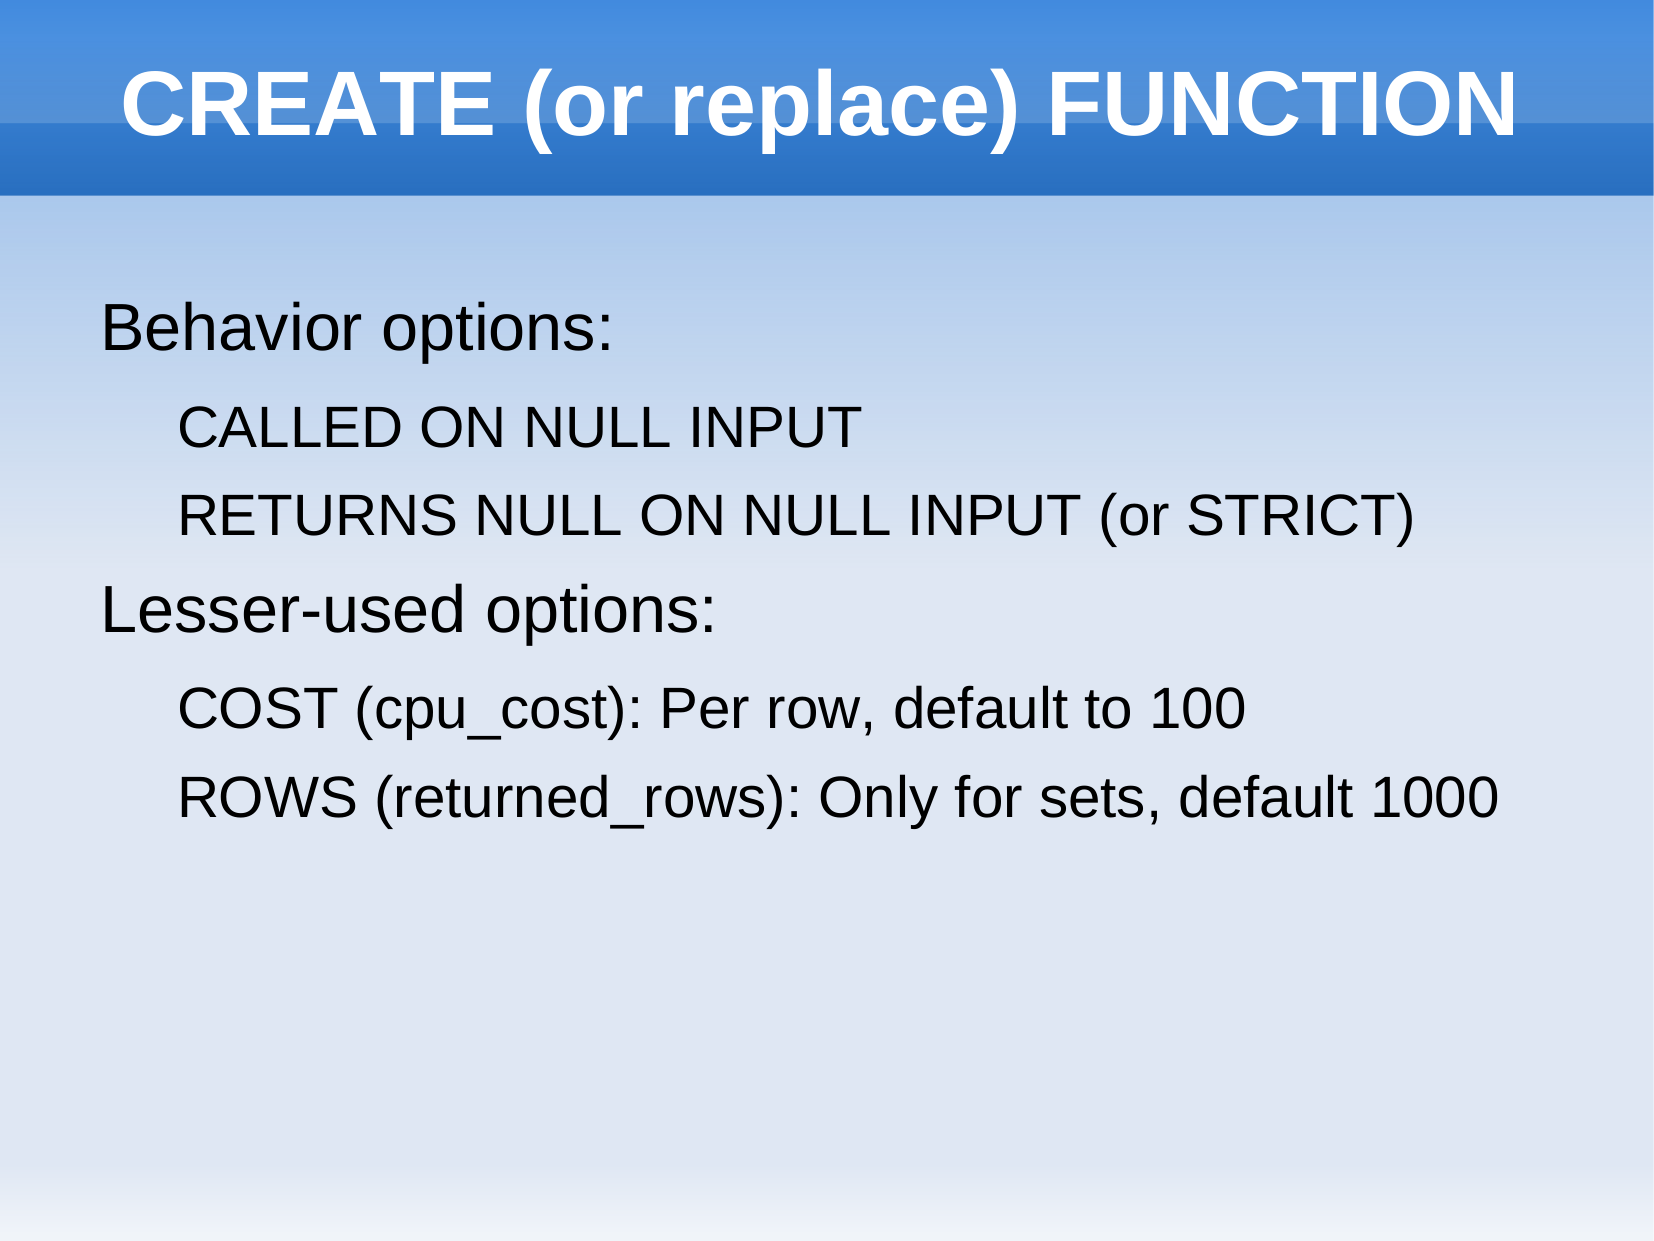

# CREATE (or replace) FUNCTION
Behavior options:
CALLED ON NULL INPUT
RETURNS NULL ON NULL INPUT (or STRICT)
Lesser-used options:
COST (cpu_cost): Per row, default to 100
ROWS (returned_rows): Only for sets, default 1000